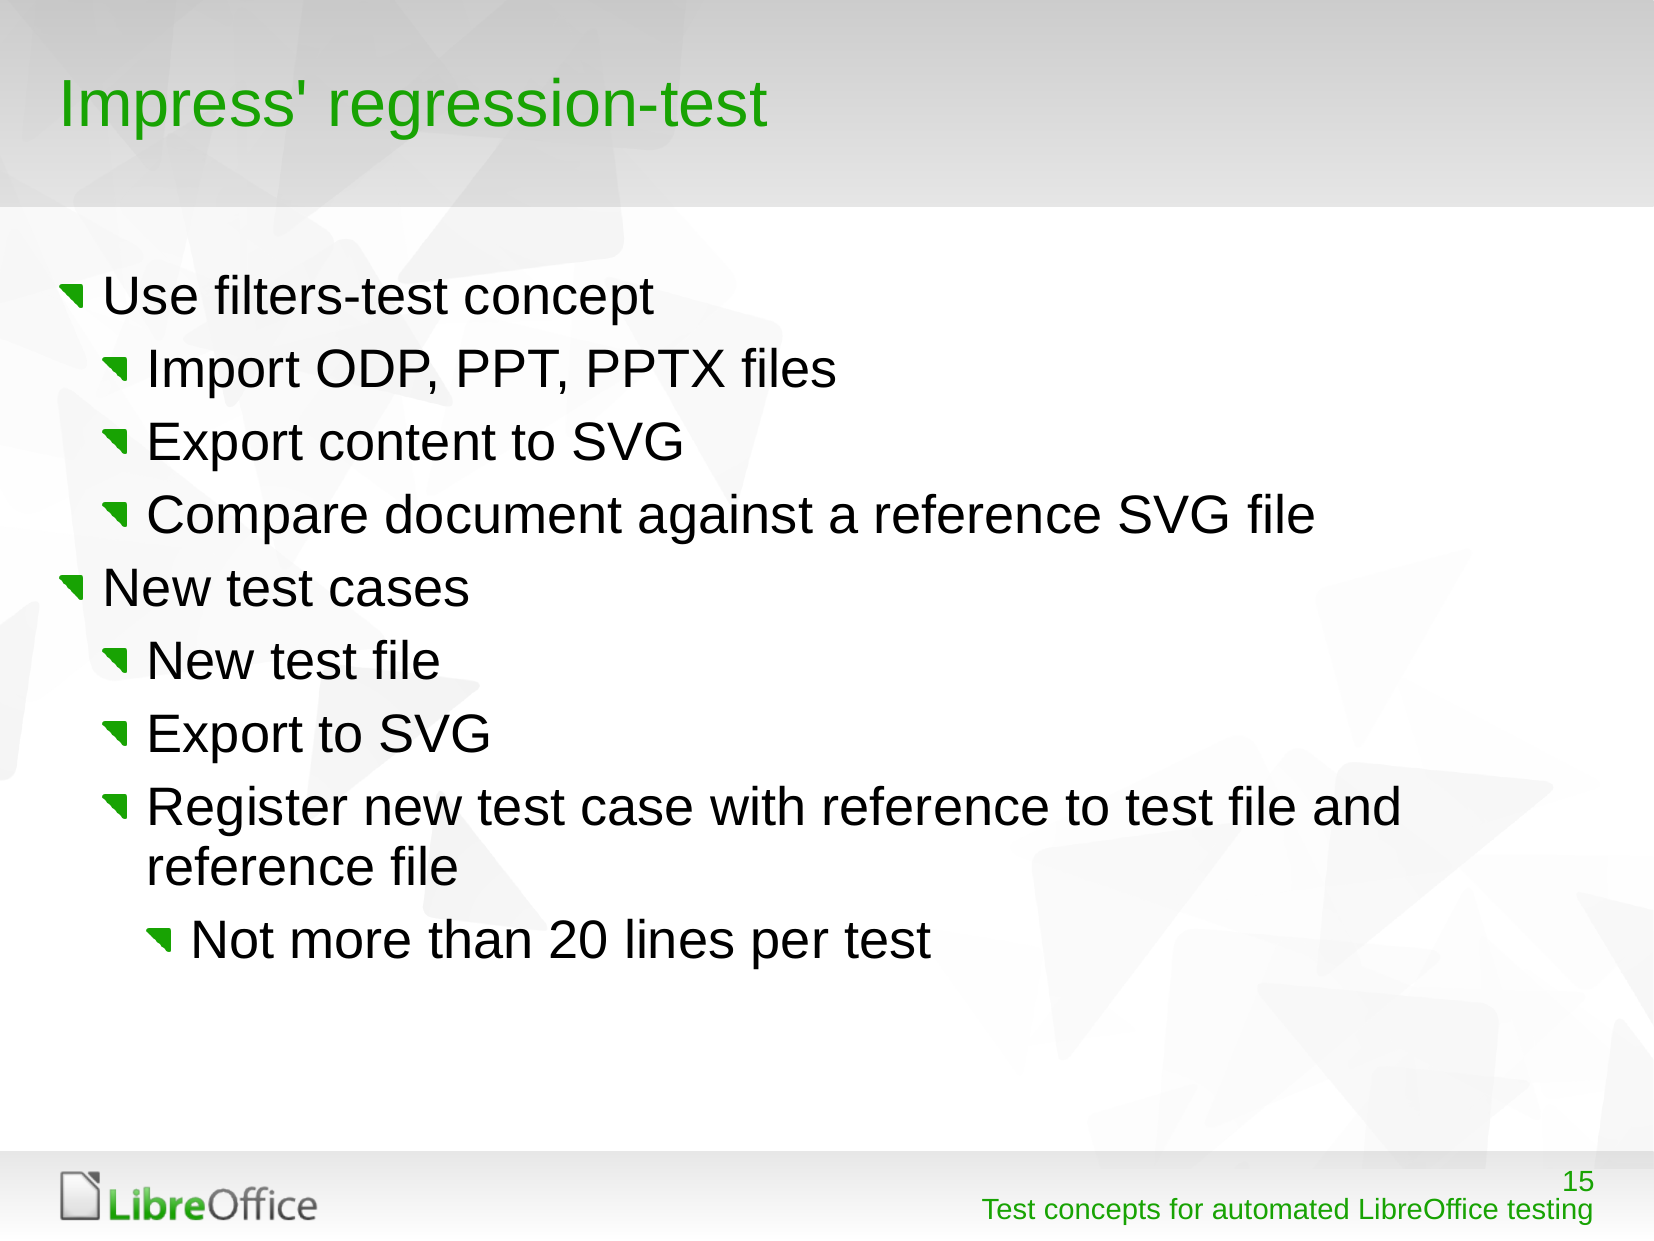

# Impress' regression-test
Use filters-test concept
Import ODP, PPT, PPTX files
Export content to SVG
Compare document against a reference SVG file
New test cases
New test file
Export to SVG
Register new test case with reference to test file and reference file
Not more than 20 lines per test
15
Test concepts for automated LibreOffice testing